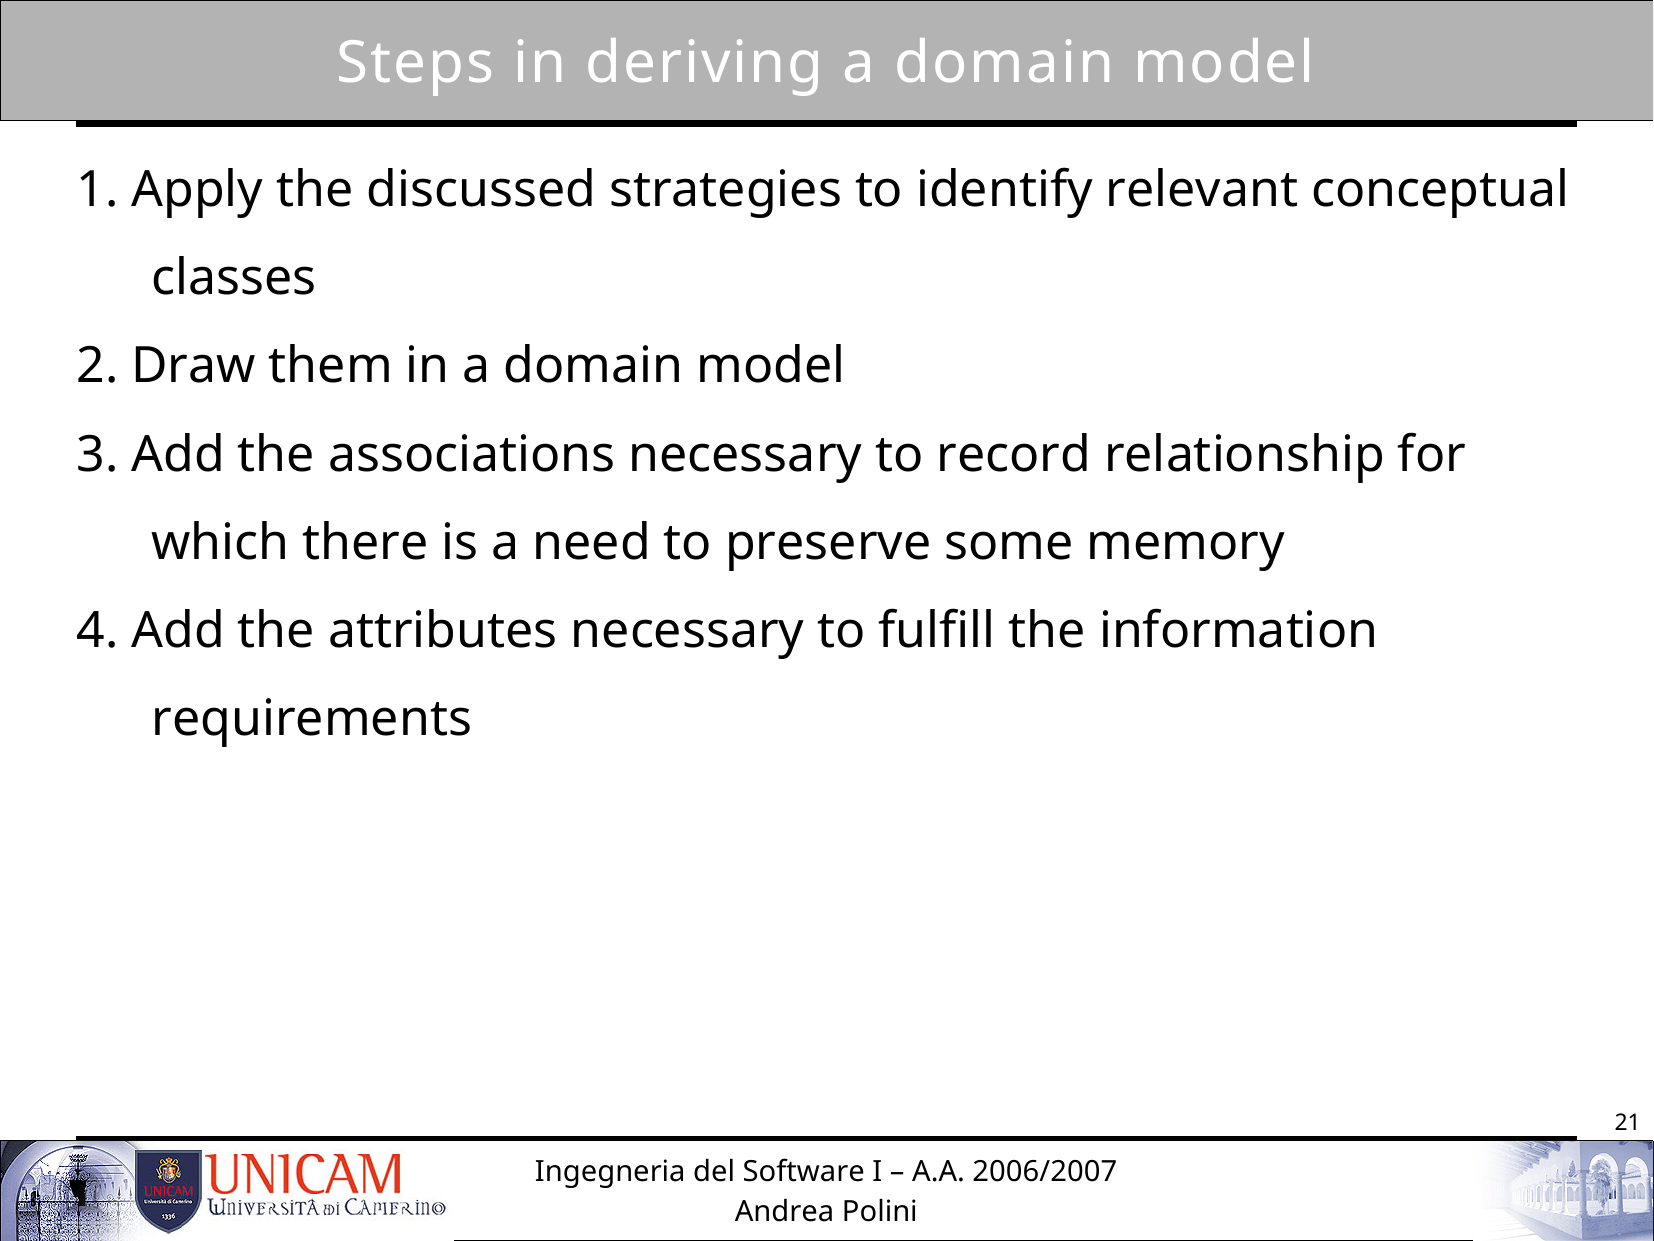

# Steps in deriving a domain model
1. Apply the discussed strategies to identify relevant conceptual classes
2. Draw them in a domain model
3. Add the associations necessary to record relationship for which there is a need to preserve some memory
4. Add the attributes necessary to fulfill the information requirements
21